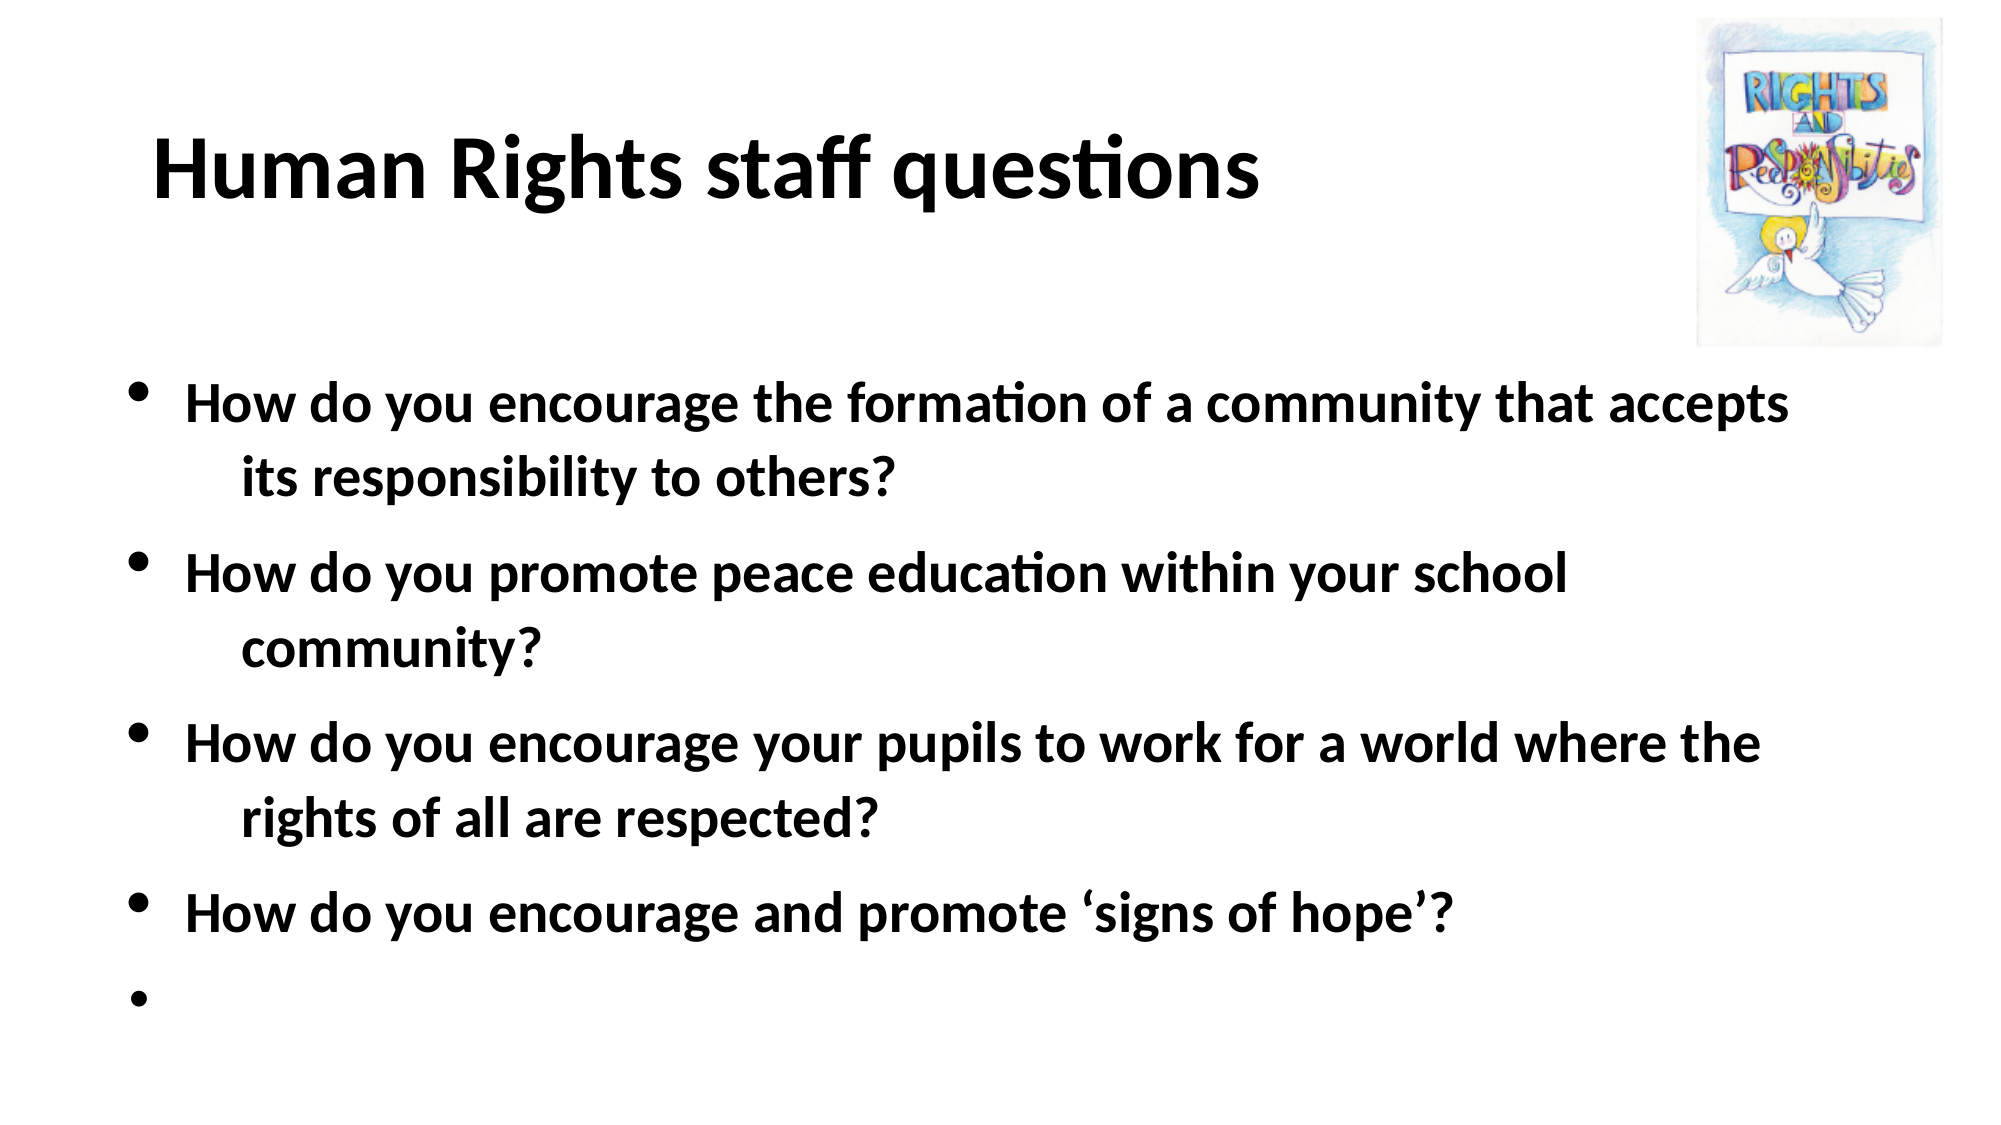

Human Rights staff questions
# How do you encourage the formation of a community that accepts its responsibility to others?
How do you promote peace education within your school community?
How do you encourage your pupils to work for a world where the rights of all are respected?
How do you encourage and promote ‘signs of hope’?